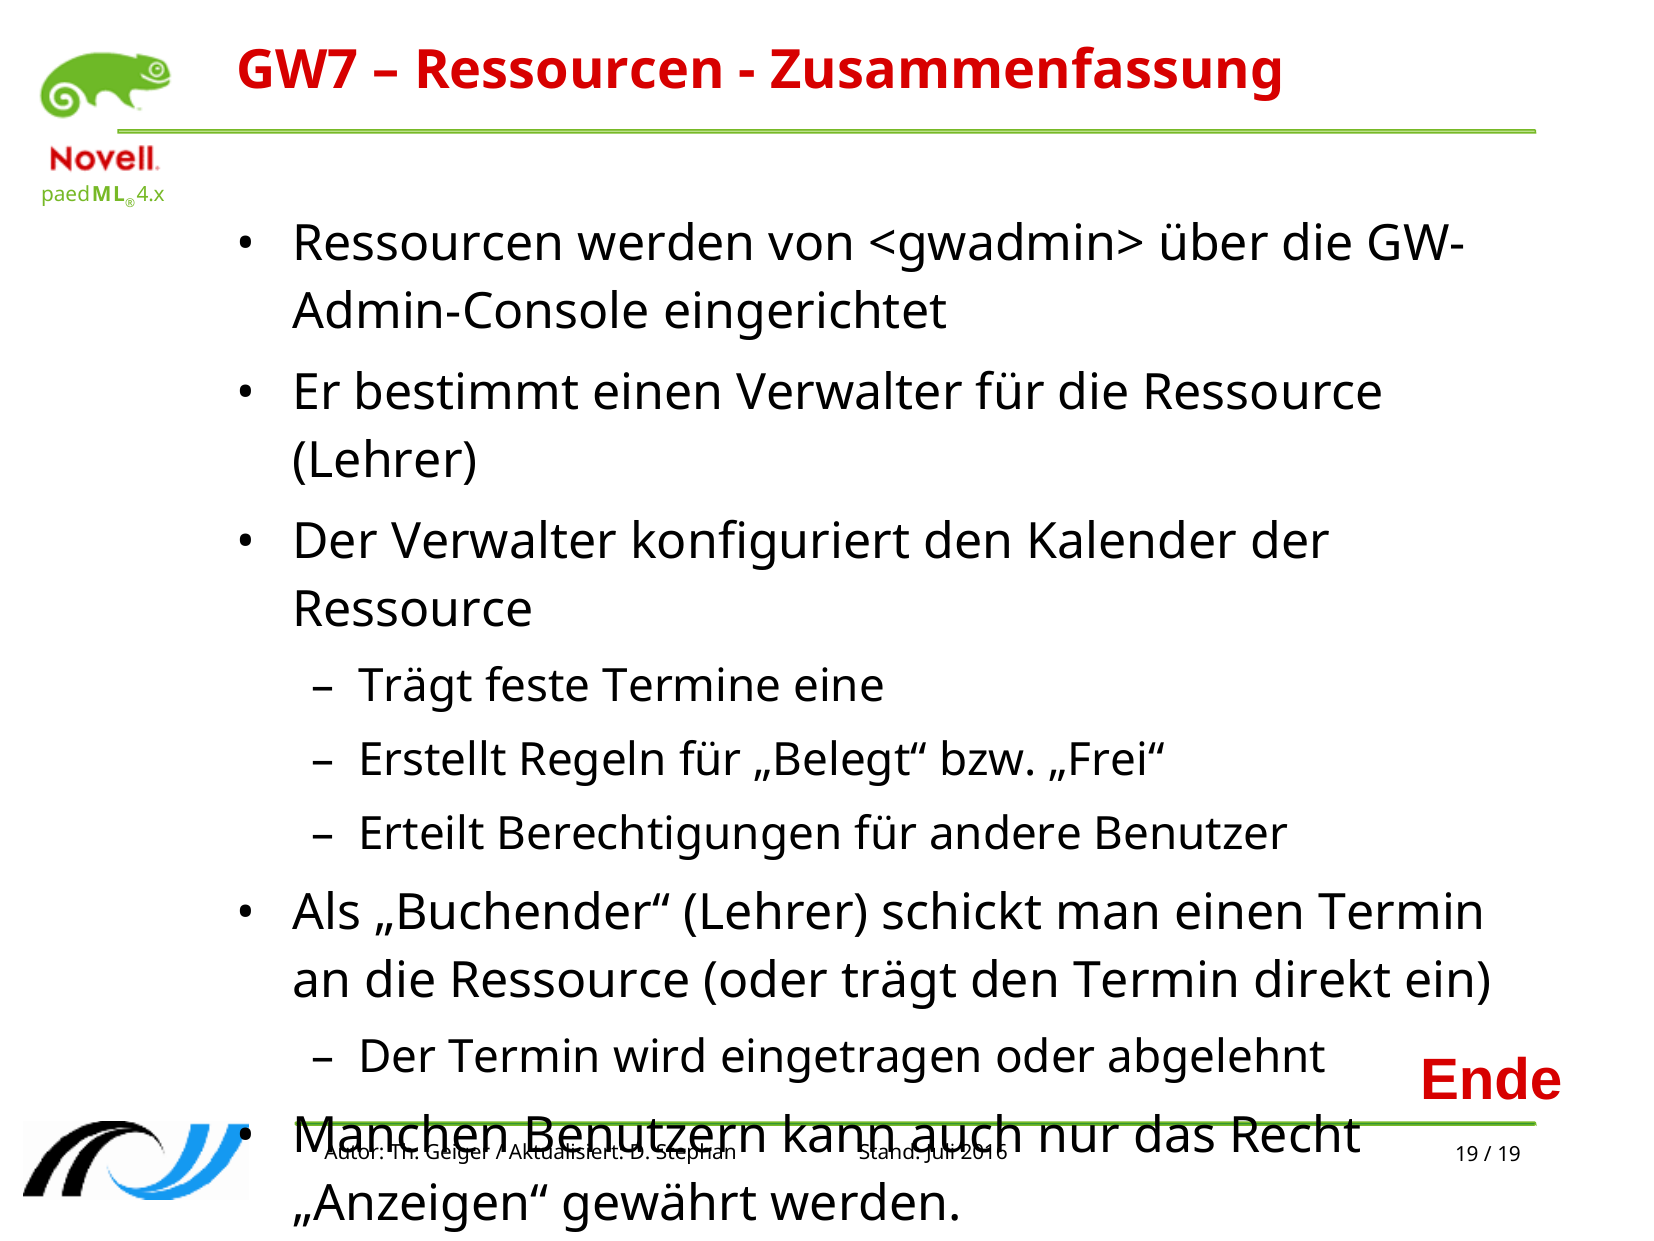

# GW7 – Ressourcen - Zusammenfassung
Ressourcen werden von <gwadmin> über die GW-Admin-Console eingerichtet
Er bestimmt einen Verwalter für die Ressource (Lehrer)
Der Verwalter konfiguriert den Kalender der Ressource
Trägt feste Termine eine
Erstellt Regeln für „Belegt“ bzw. „Frei“
Erteilt Berechtigungen für andere Benutzer
Als „Buchender“ (Lehrer) schickt man einen Termin
an die Ressource (oder trägt den Termin direkt ein)
Der Termin wird eingetragen oder abgelehnt
Manchen Benutzern kann auch nur das Recht „Anzeigen“ gewährt werden.
Ende
Autor: Th. Geiger / Aktualisiert: D. Stephan
Juli 2016
19